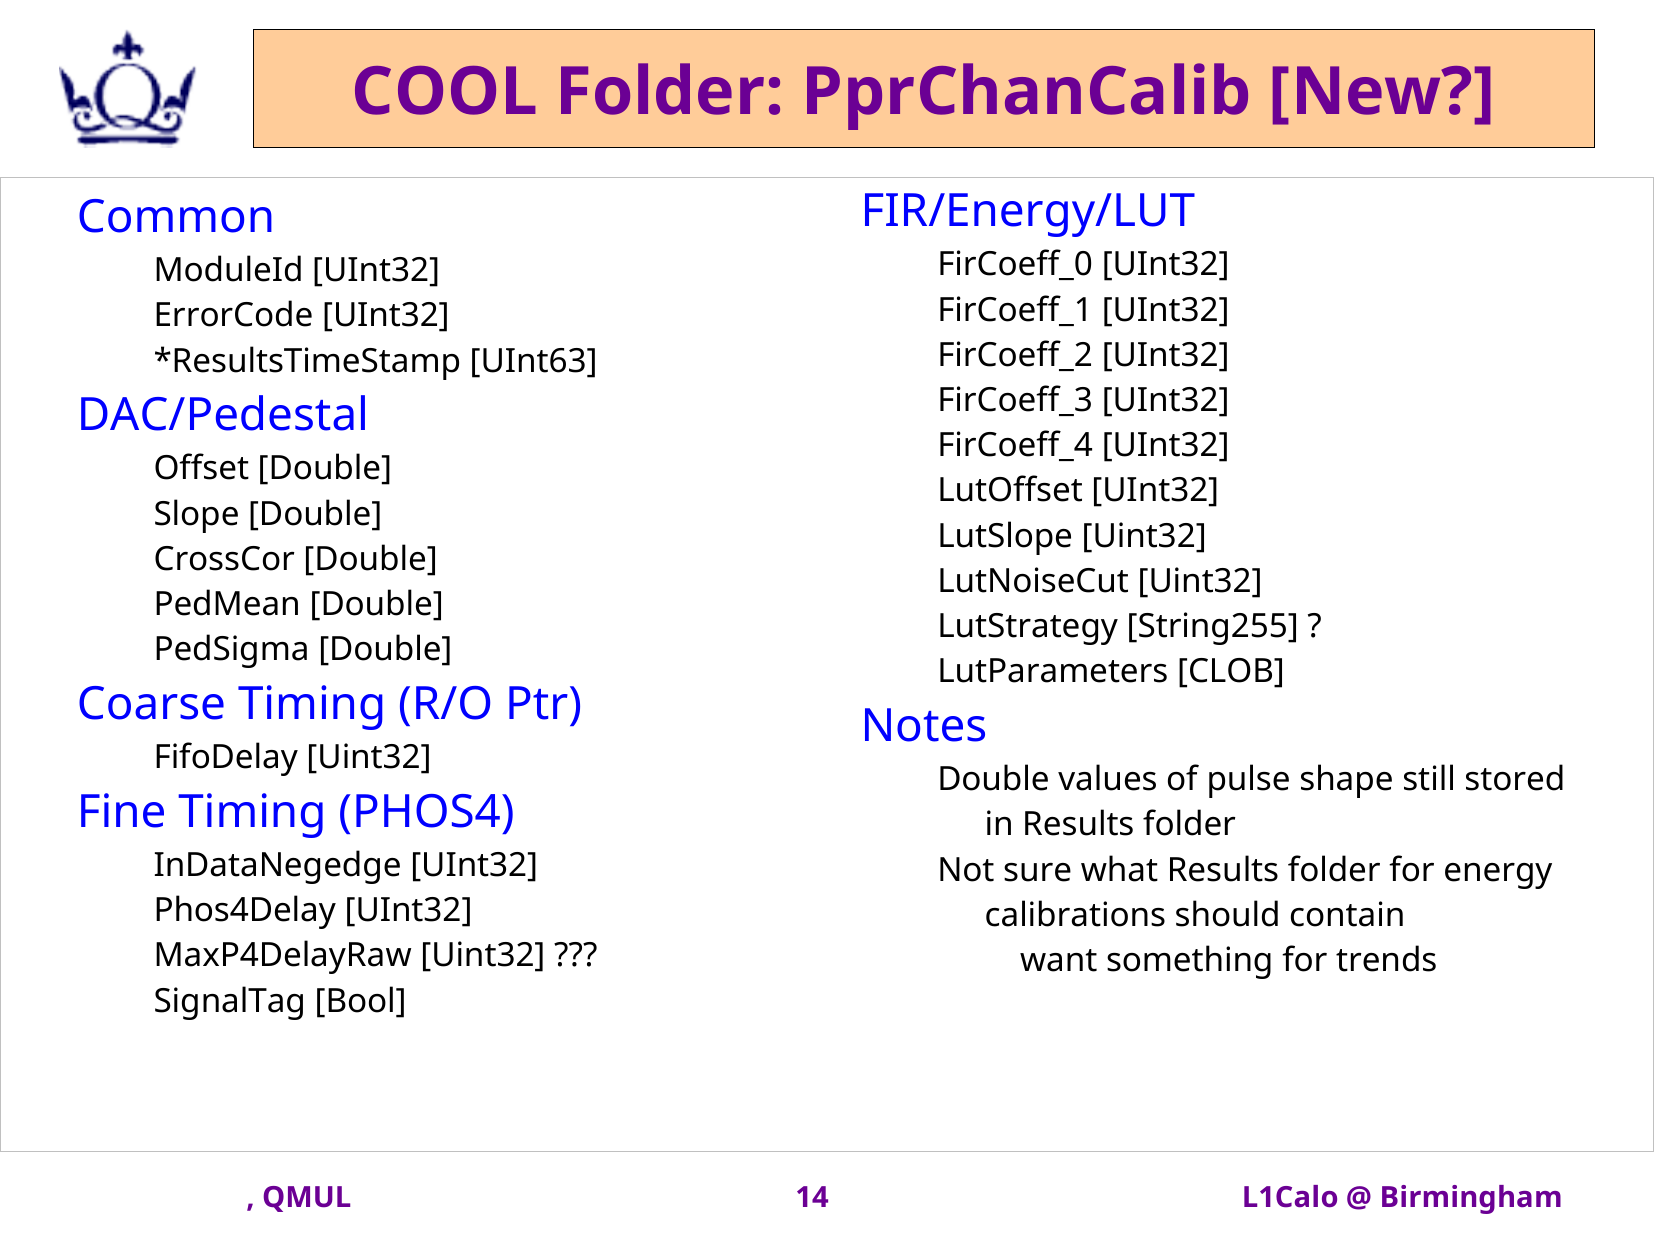

# COOL Folder: PprChanCalib [New?]
FIR/Energy/LUT
FirCoeff_0 [UInt32]
FirCoeff_1 [UInt32]
FirCoeff_2 [UInt32]
FirCoeff_3 [UInt32]
FirCoeff_4 [UInt32]
LutOffset [UInt32]
LutSlope [Uint32]
LutNoiseCut [Uint32]
LutStrategy [String255] ?
LutParameters [CLOB]
Notes
Double values of pulse shape still stored in Results folder
Not sure what Results folder for energy calibrations should contain
want something for trends
Common
ModuleId [UInt32]
ErrorCode [UInt32]
*ResultsTimeStamp [UInt63]
DAC/Pedestal
Offset [Double]
Slope [Double]
CrossCor [Double]
PedMean [Double]
PedSigma [Double]
Coarse Timing (R/O Ptr)
FifoDelay [Uint32]
Fine Timing (PHOS4)
InDataNegedge [UInt32]
Phos4Delay [UInt32]
MaxP4DelayRaw [Uint32] ???
SignalTag [Bool]